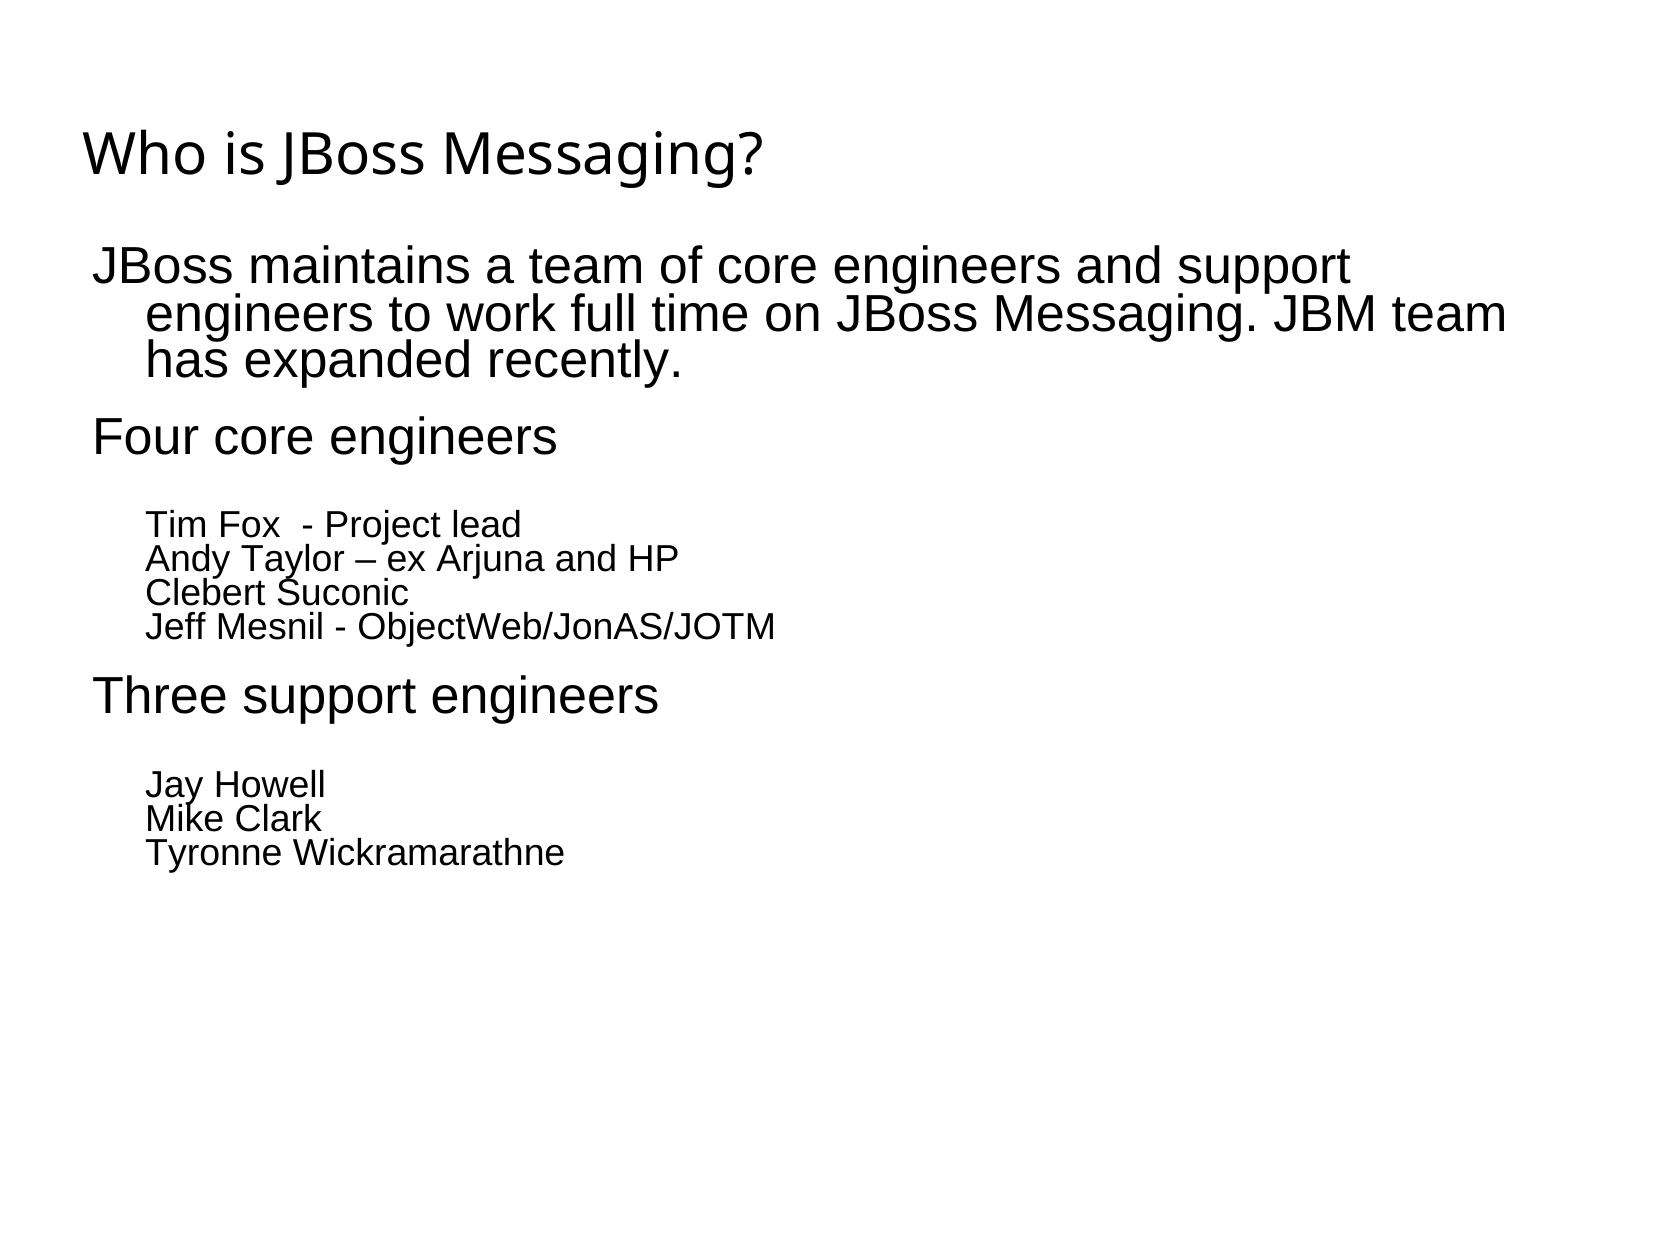

# Who is JBoss Messaging?
JBoss maintains a team of core engineers and support engineers to work full time on JBoss Messaging. JBM team has expanded recently.
Four core engineers
Tim Fox - Project lead
Andy Taylor – ex Arjuna and HP
Clebert Suconic
Jeff Mesnil - ObjectWeb/JonAS/JOTM
Three support engineers
Jay Howell
Mike Clark
Tyronne Wickramarathne